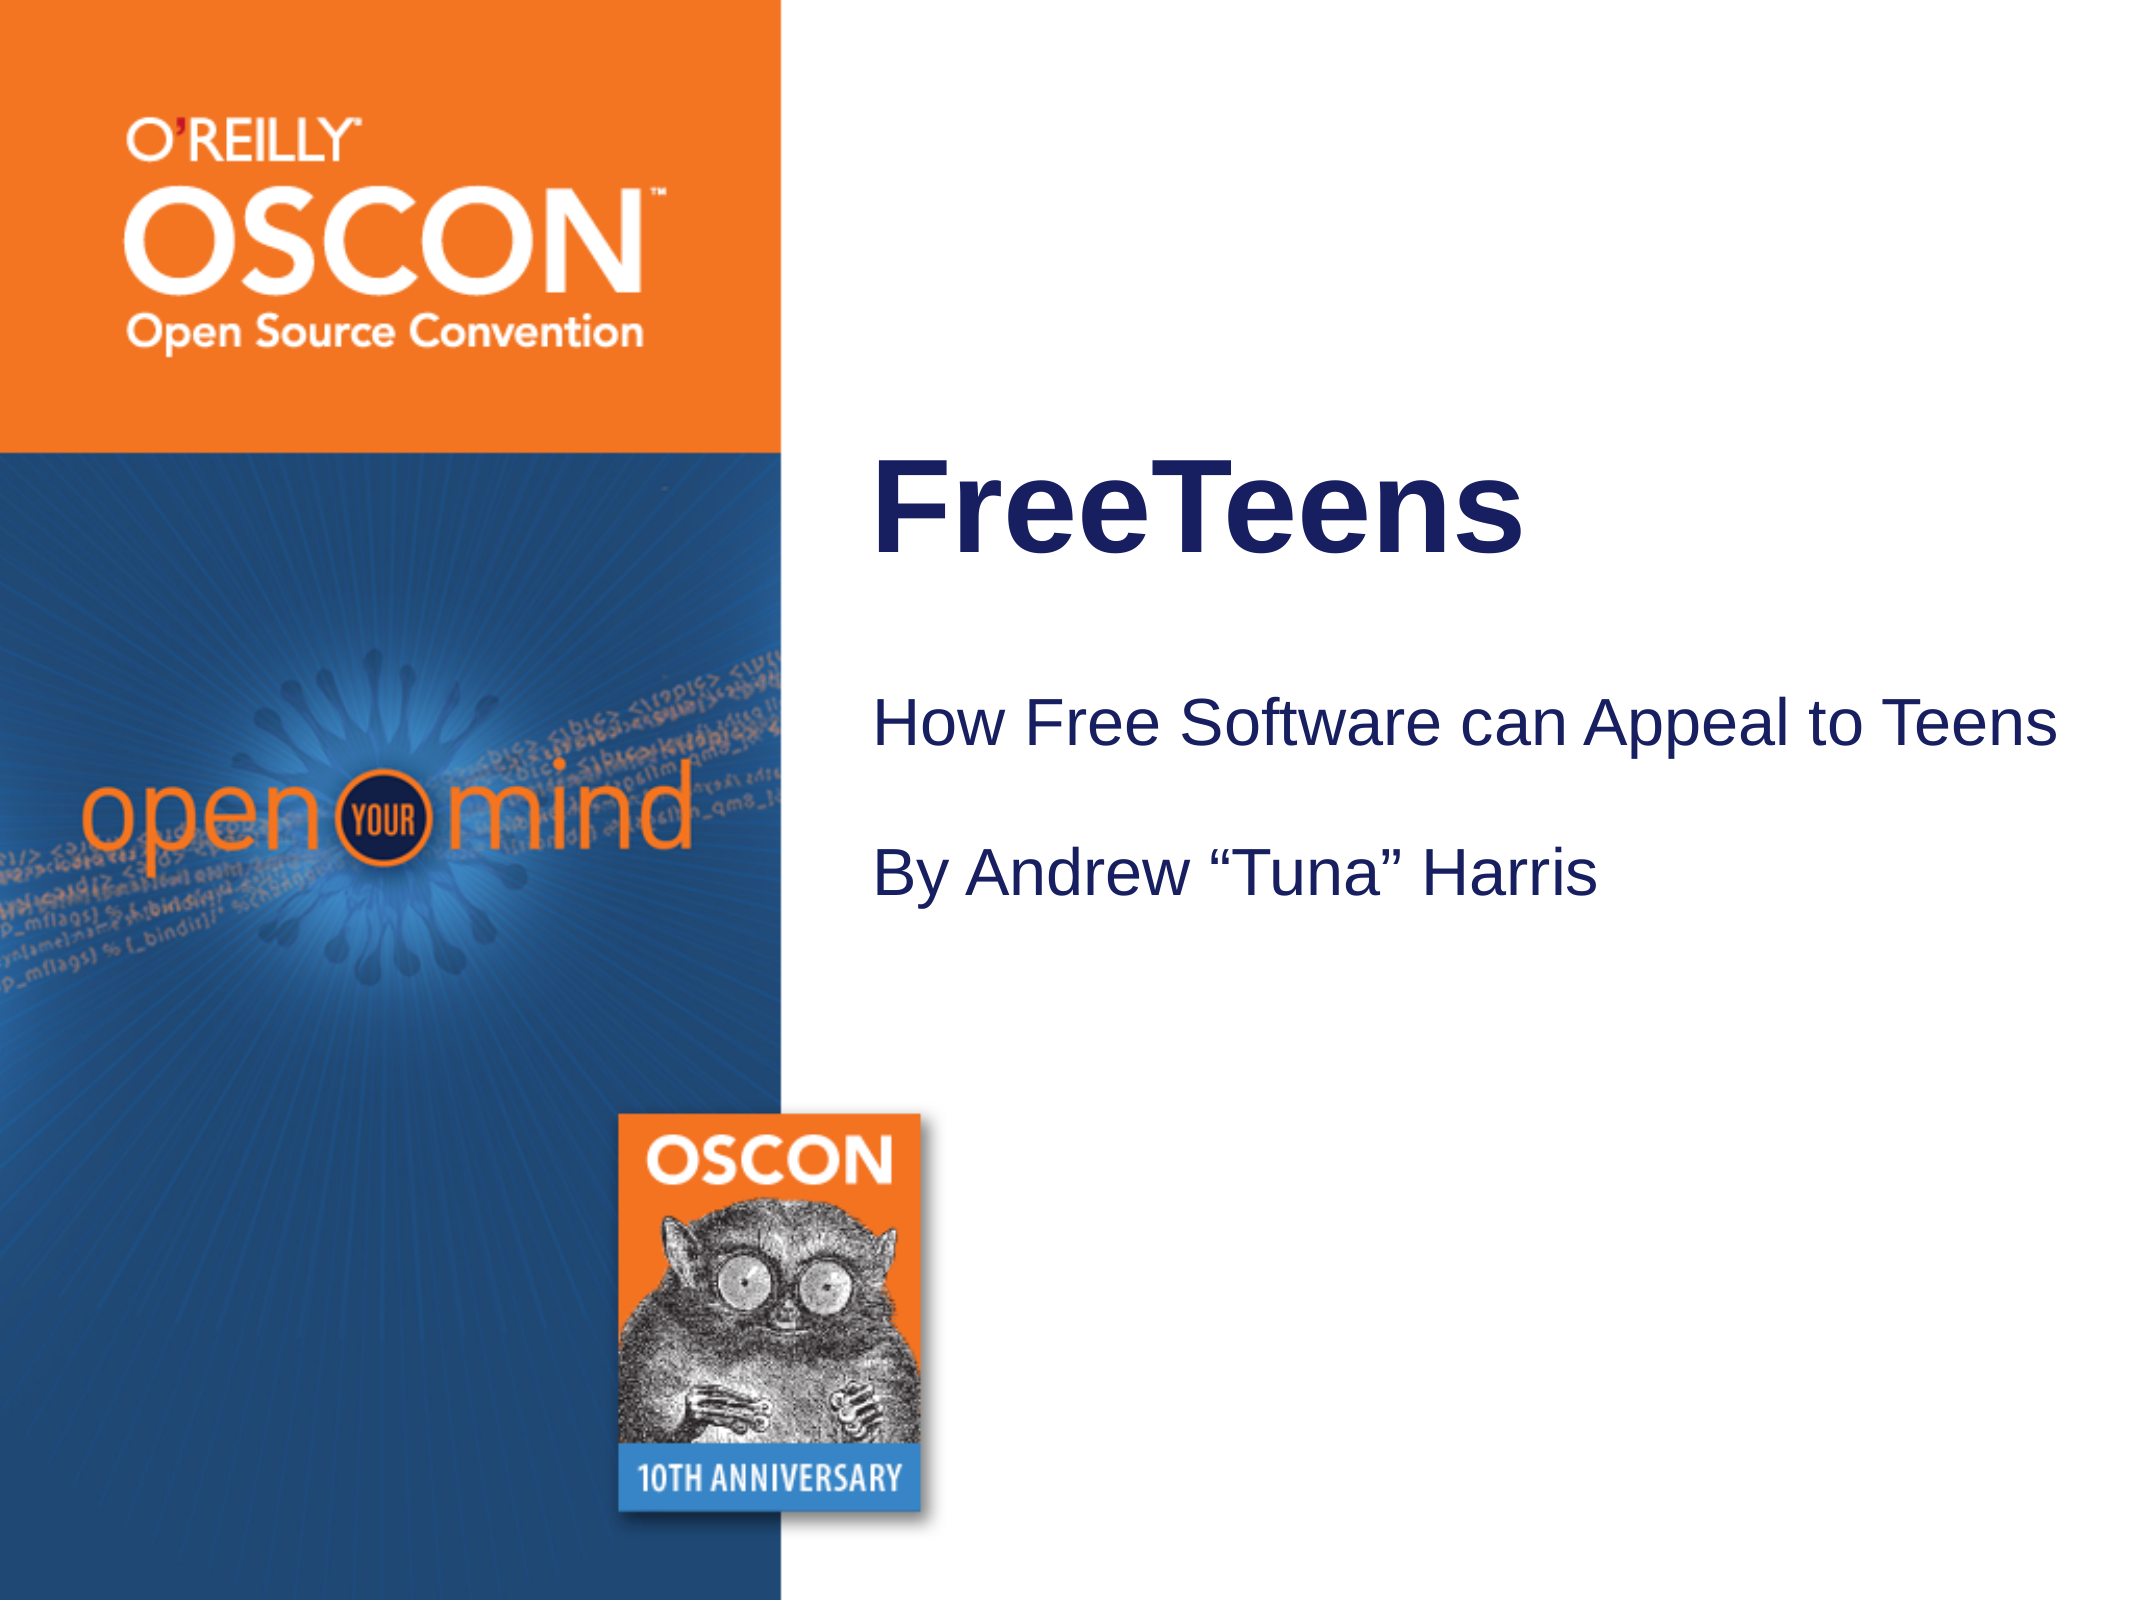

# FreeTeens
How Free Software can Appeal to Teens
By Andrew “Tuna” Harris